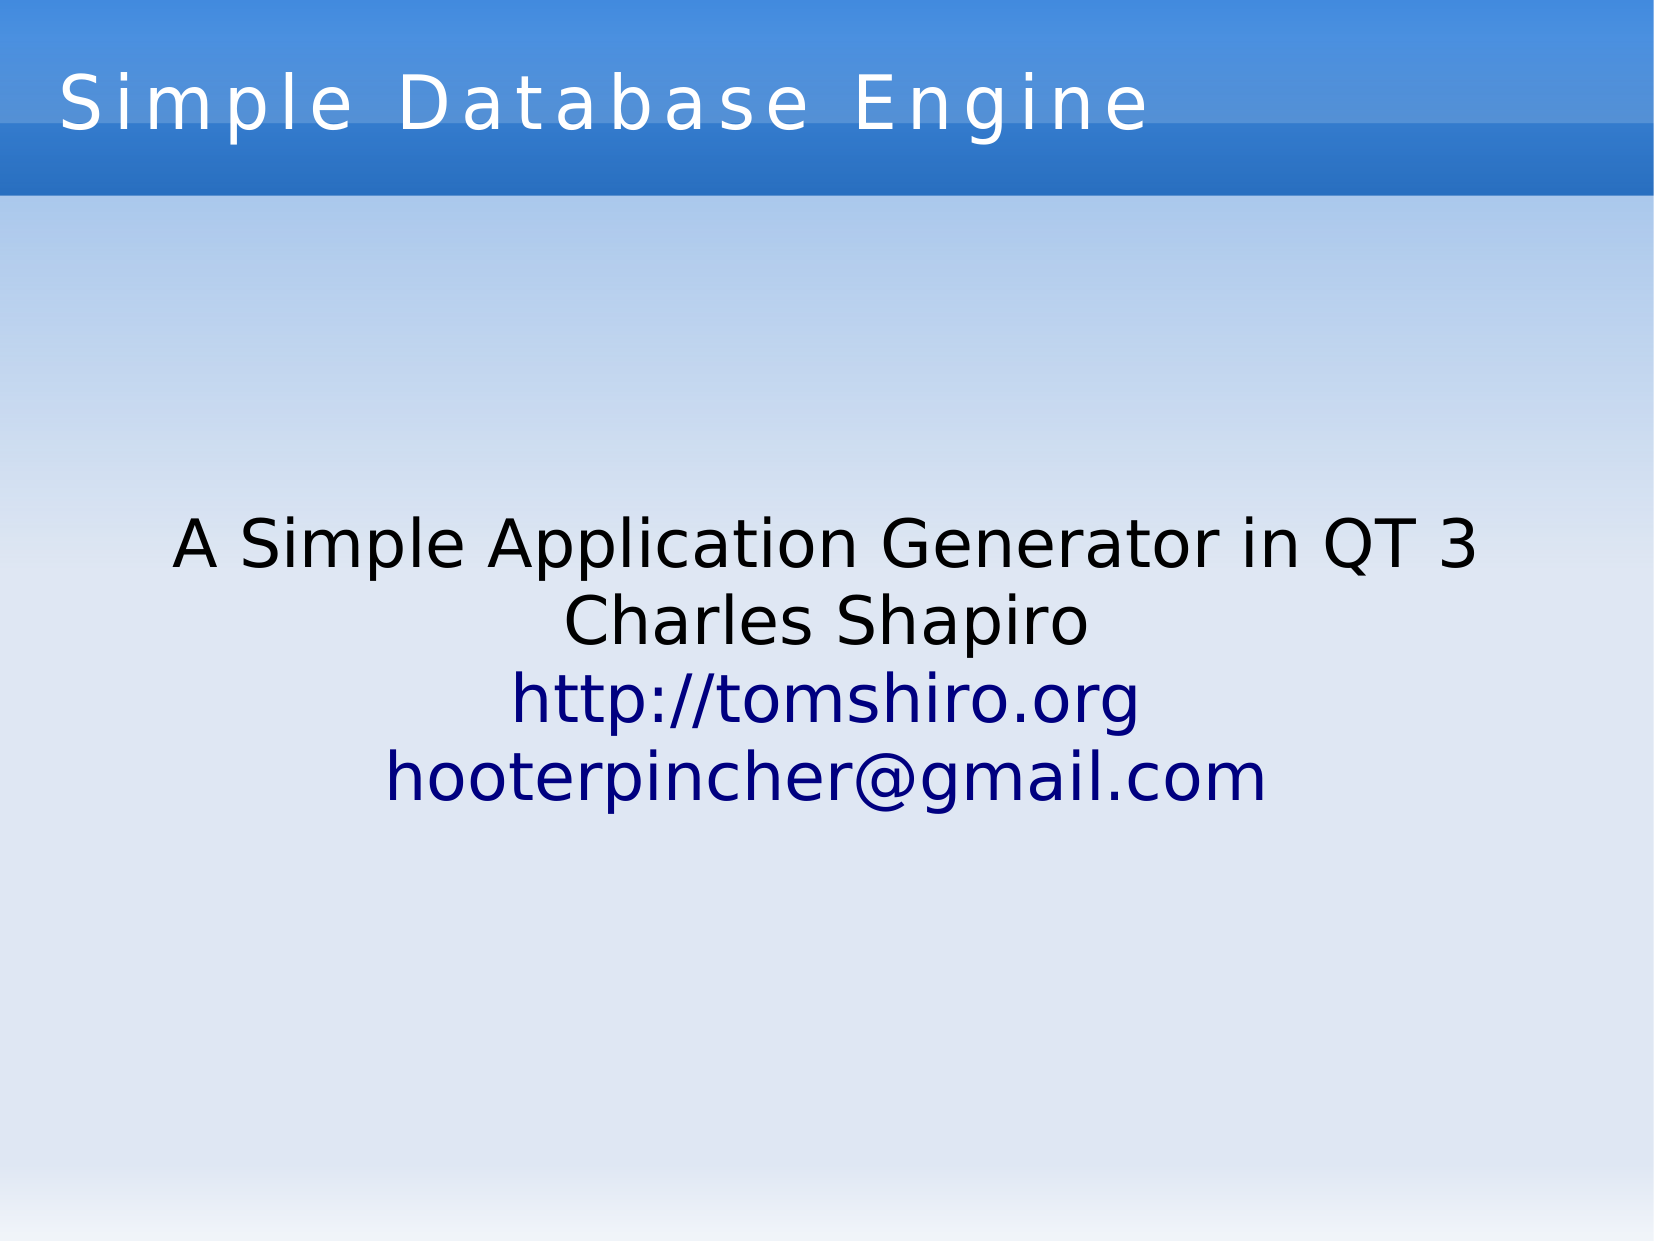

# Simple Database Engine
A Simple Application Generator in QT 3
Charles Shapiro
http://tomshiro.org
hooterpincher@gmail.com